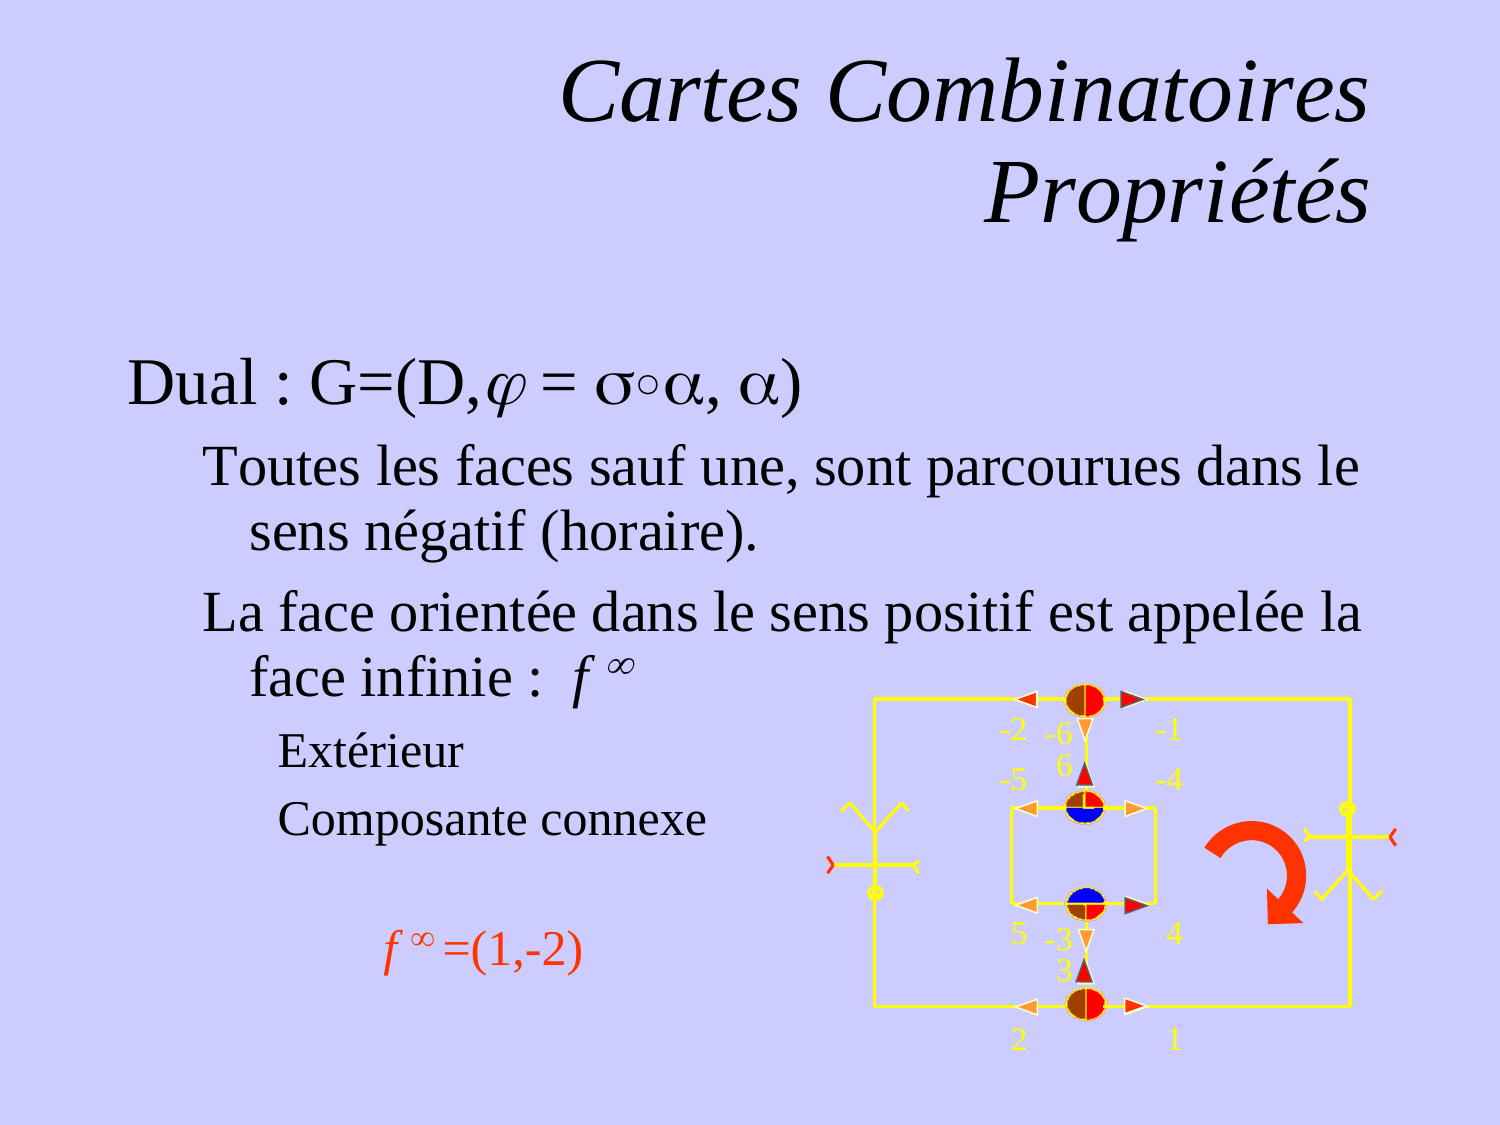

# Cartes Combinatoires Propriétés
Dual : G=(D, = , )
Toutes les faces sauf une, sont parcourues dans le sens négatif (horaire).
La face orientée dans le sens positif est appelée la face infinie : f 
Extérieur
Composante connexe
-2
-1
-6
6
-5
-4
5
4
-3
f  =(1,-2)
3
2
1